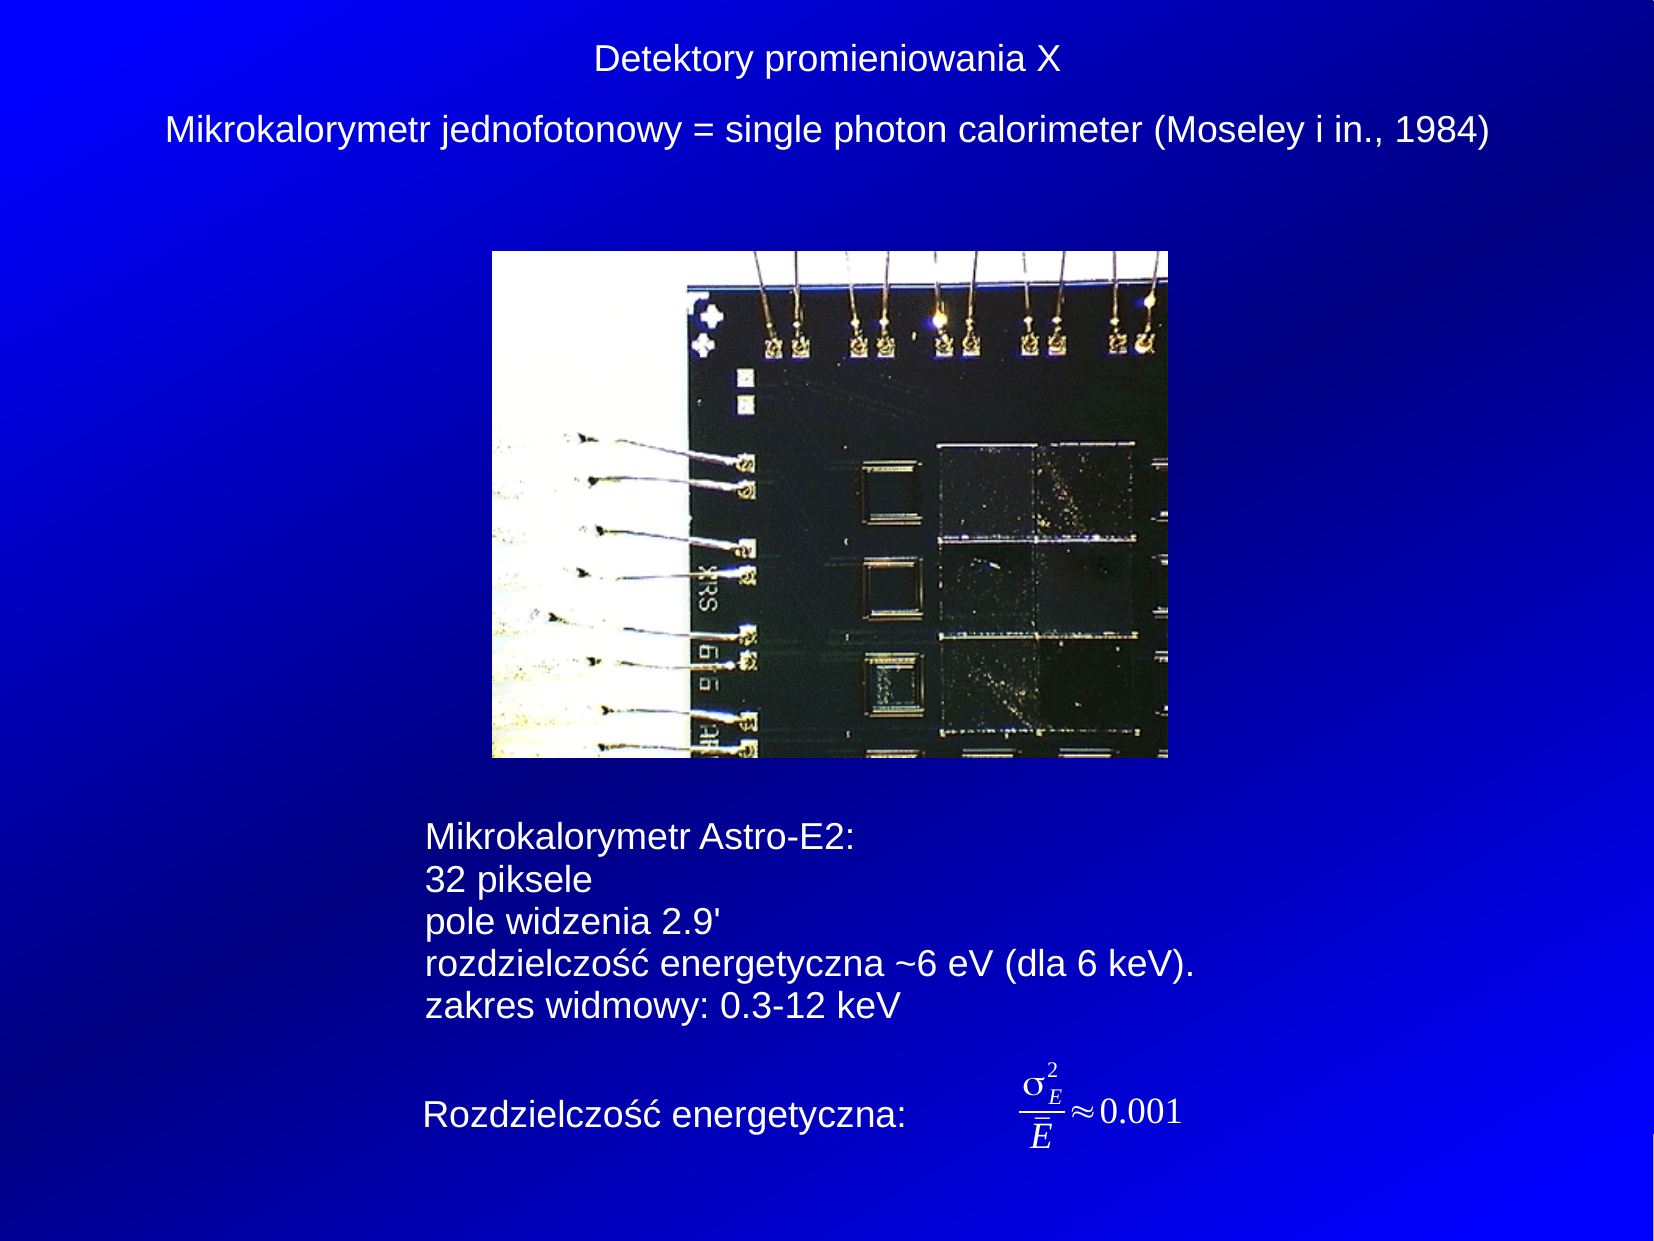

Detektory promieniowania X
Mikrokalorymetr jednofotonowy = single photon calorimeter (Moseley i in., 1984)
Mikrokalorymetr Astro-E2:
32 piksele
pole widzenia 2.9'
rozdzielczość energetyczna ~6 eV (dla 6 keV).
zakres widmowy: 0.3-12 keV
Rozdzielczość energetyczna: